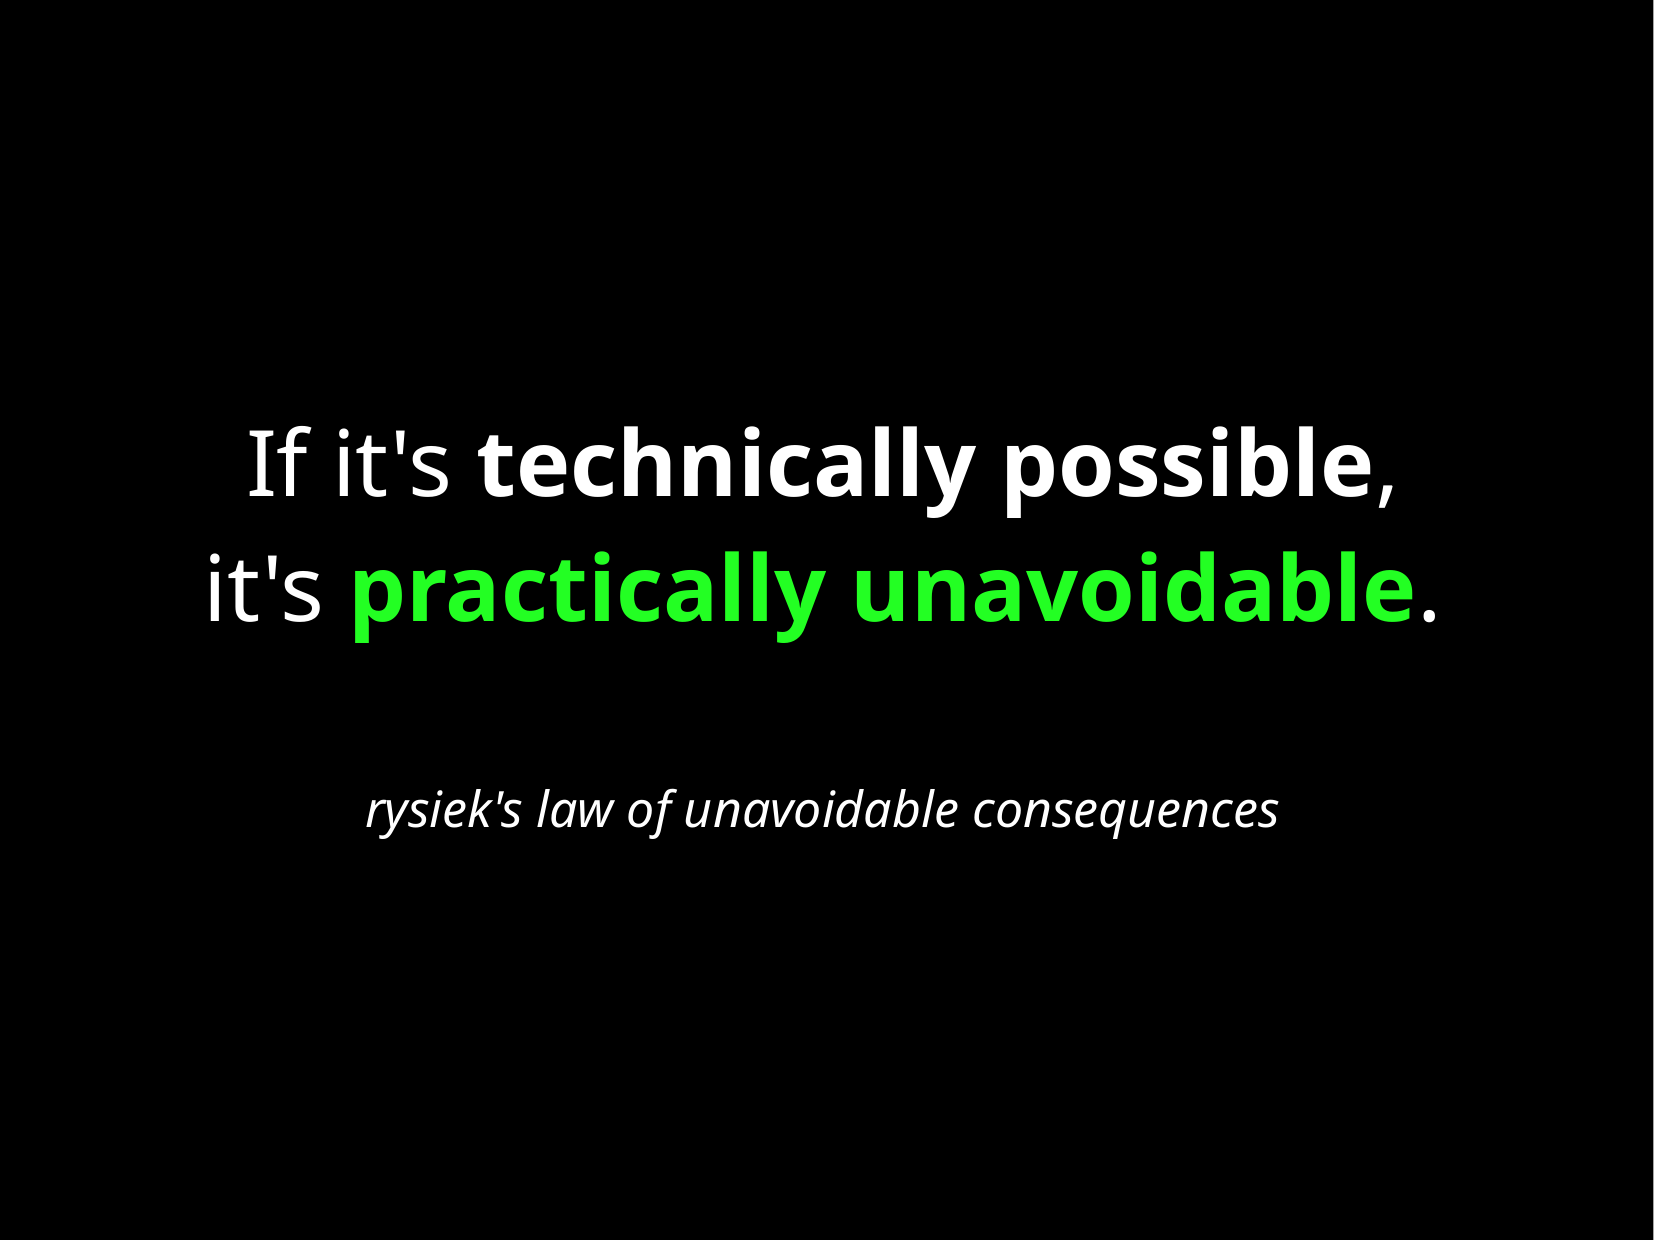

# If it's technically possible, it's practically unavoidable. rysiek's law of unavoidable consequences